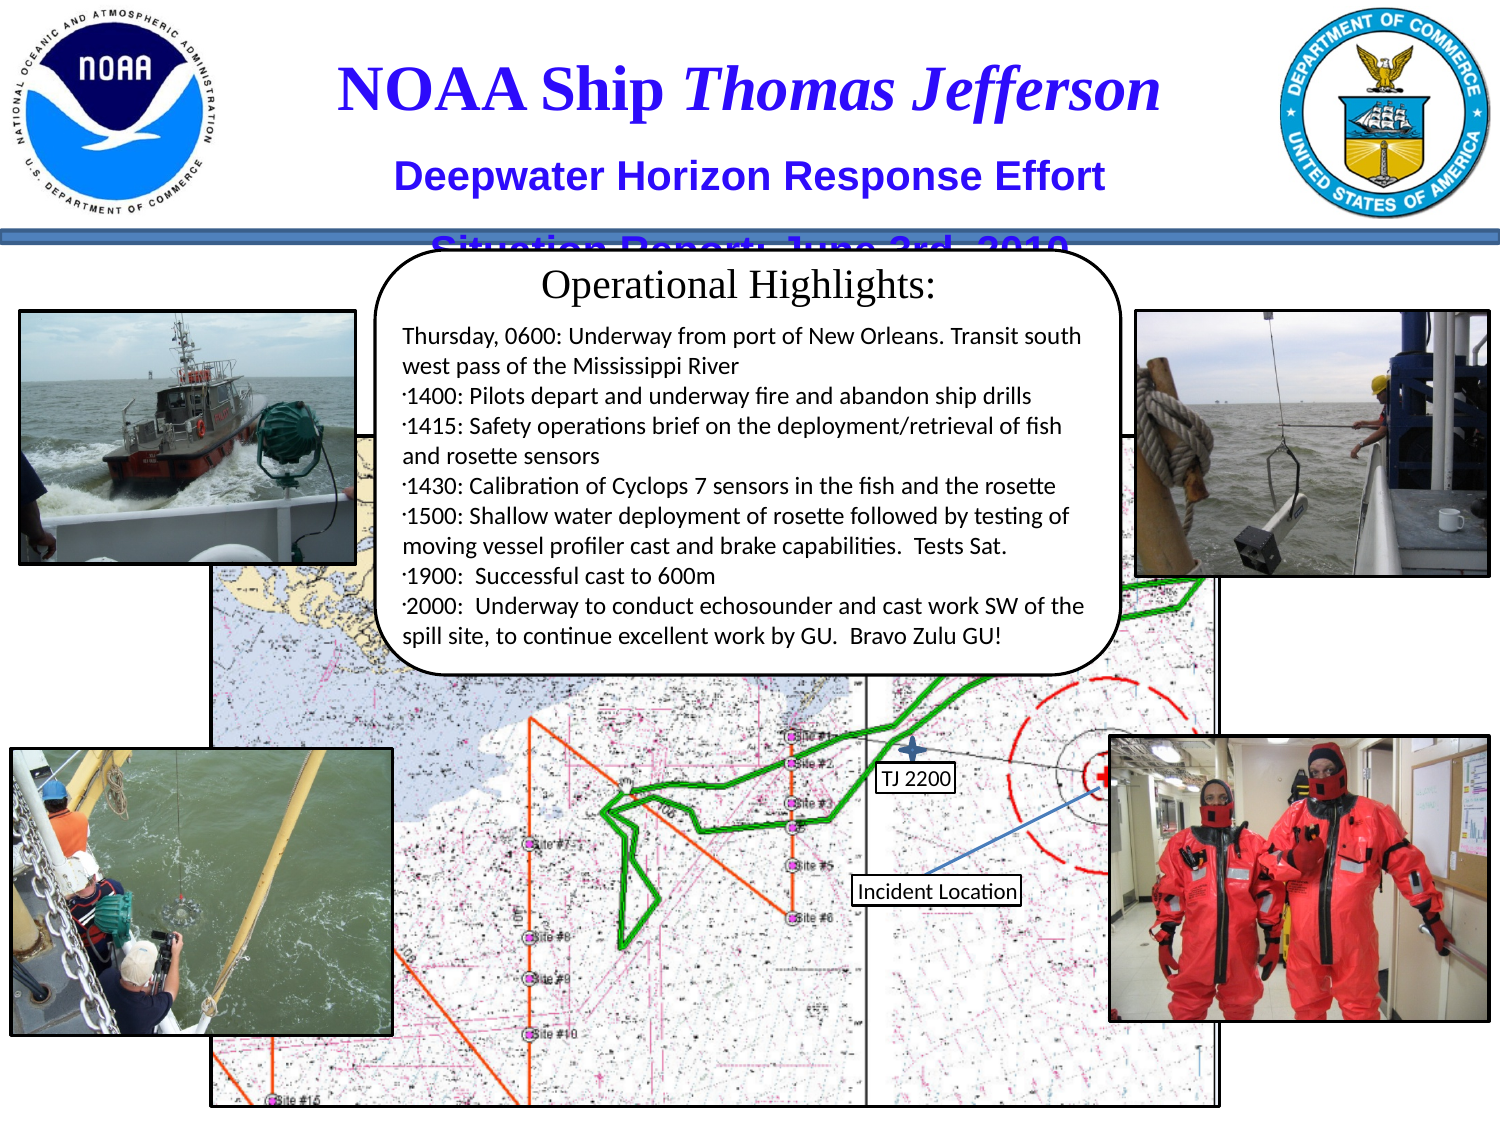

# NOAA Ship Thomas Jefferson Deepwater Horizon Response Effort Situation Report: June 3rd, 2010
Operational Highlights:
Thursday, 0600: Underway from port of New Orleans. Transit south west pass of the Mississippi River
1400: Pilots depart and underway fire and abandon ship drills
1415: Safety operations brief on the deployment/retrieval of fish and rosette sensors
1430: Calibration of Cyclops 7 sensors in the fish and the rosette
1500: Shallow water deployment of rosette followed by testing of moving vessel profiler cast and brake capabilities. Tests Sat.
1900: Successful cast to 600m
2000: Underway to conduct echosounder and cast work SW of the spill site, to continue excellent work by GU. Bravo Zulu GU!
TJ 2200
Incident Location